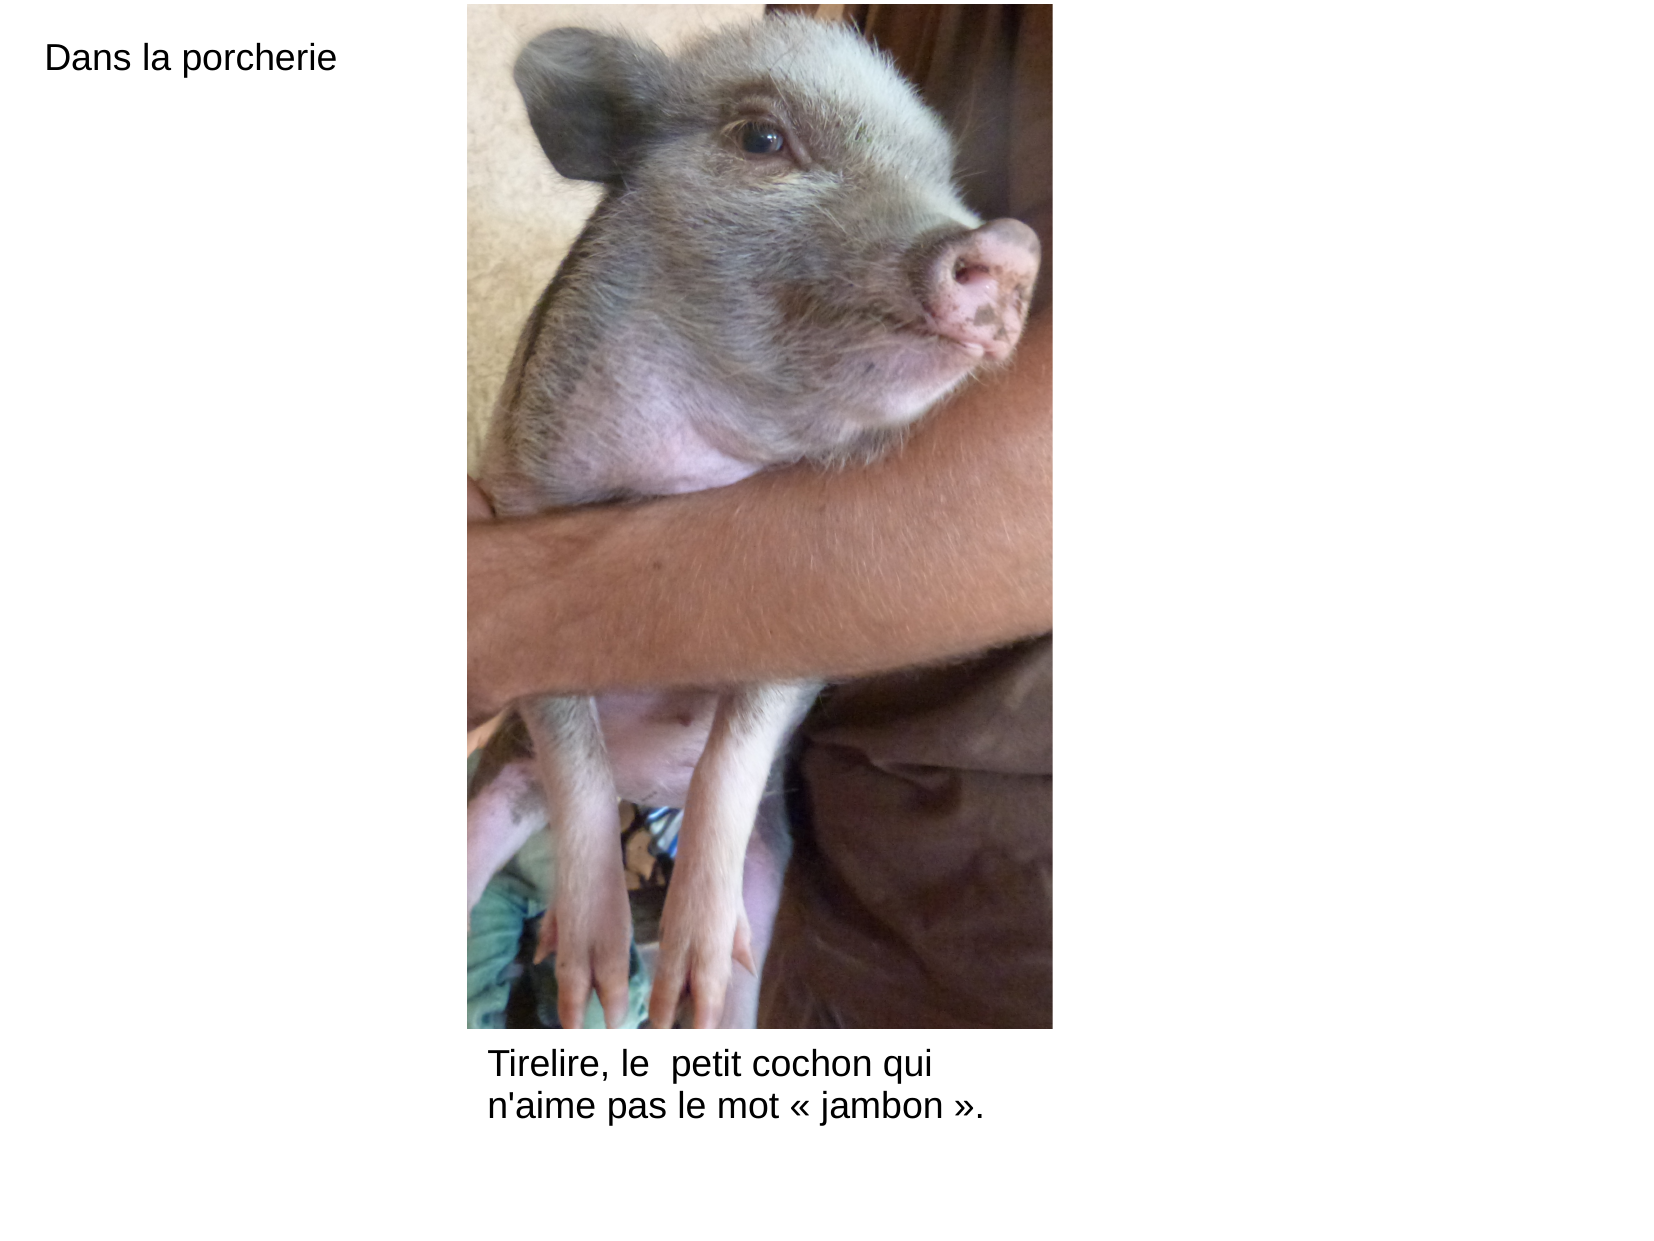

Dans la porcherie
Tirelire, le petit cochon qui
n'aime pas le mot « jambon ».